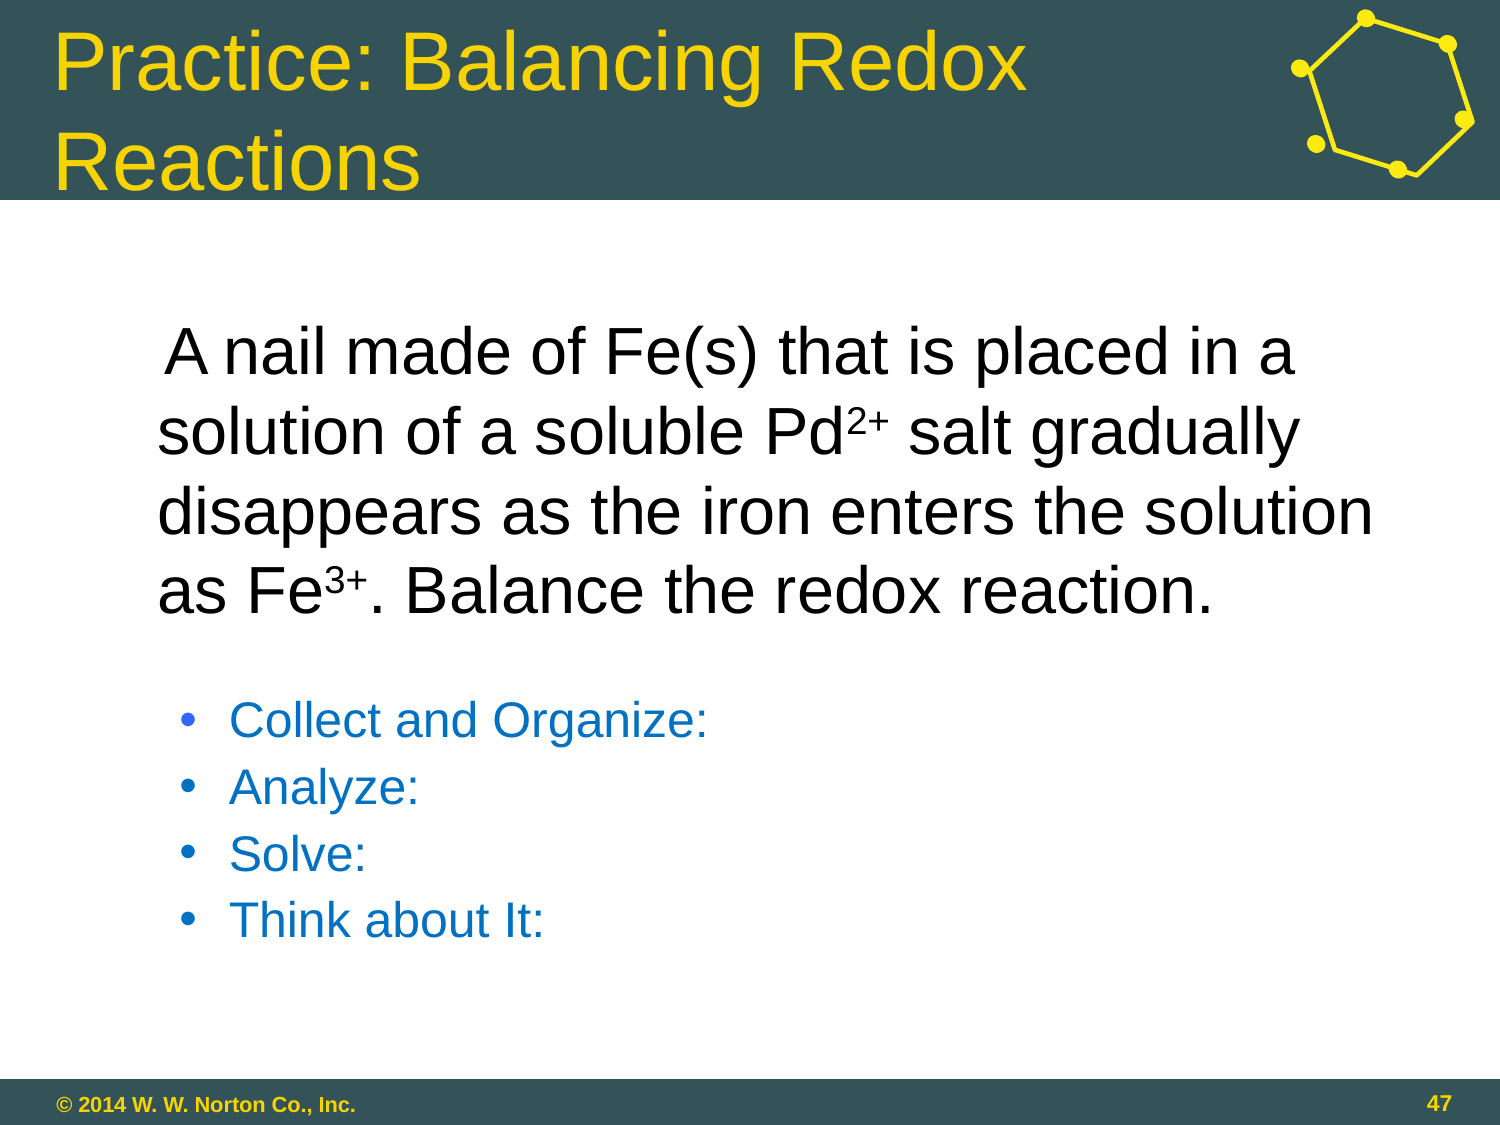

Practice: Balancing Redox Reactions
# A nail made of Fe(s) that is placed in a solution of a soluble Pd2+ salt gradually disappears as the iron enters the solution as Fe3+. Balance the redox reaction.
 Collect and Organize:
 Analyze:
 Solve:
 Think about It: